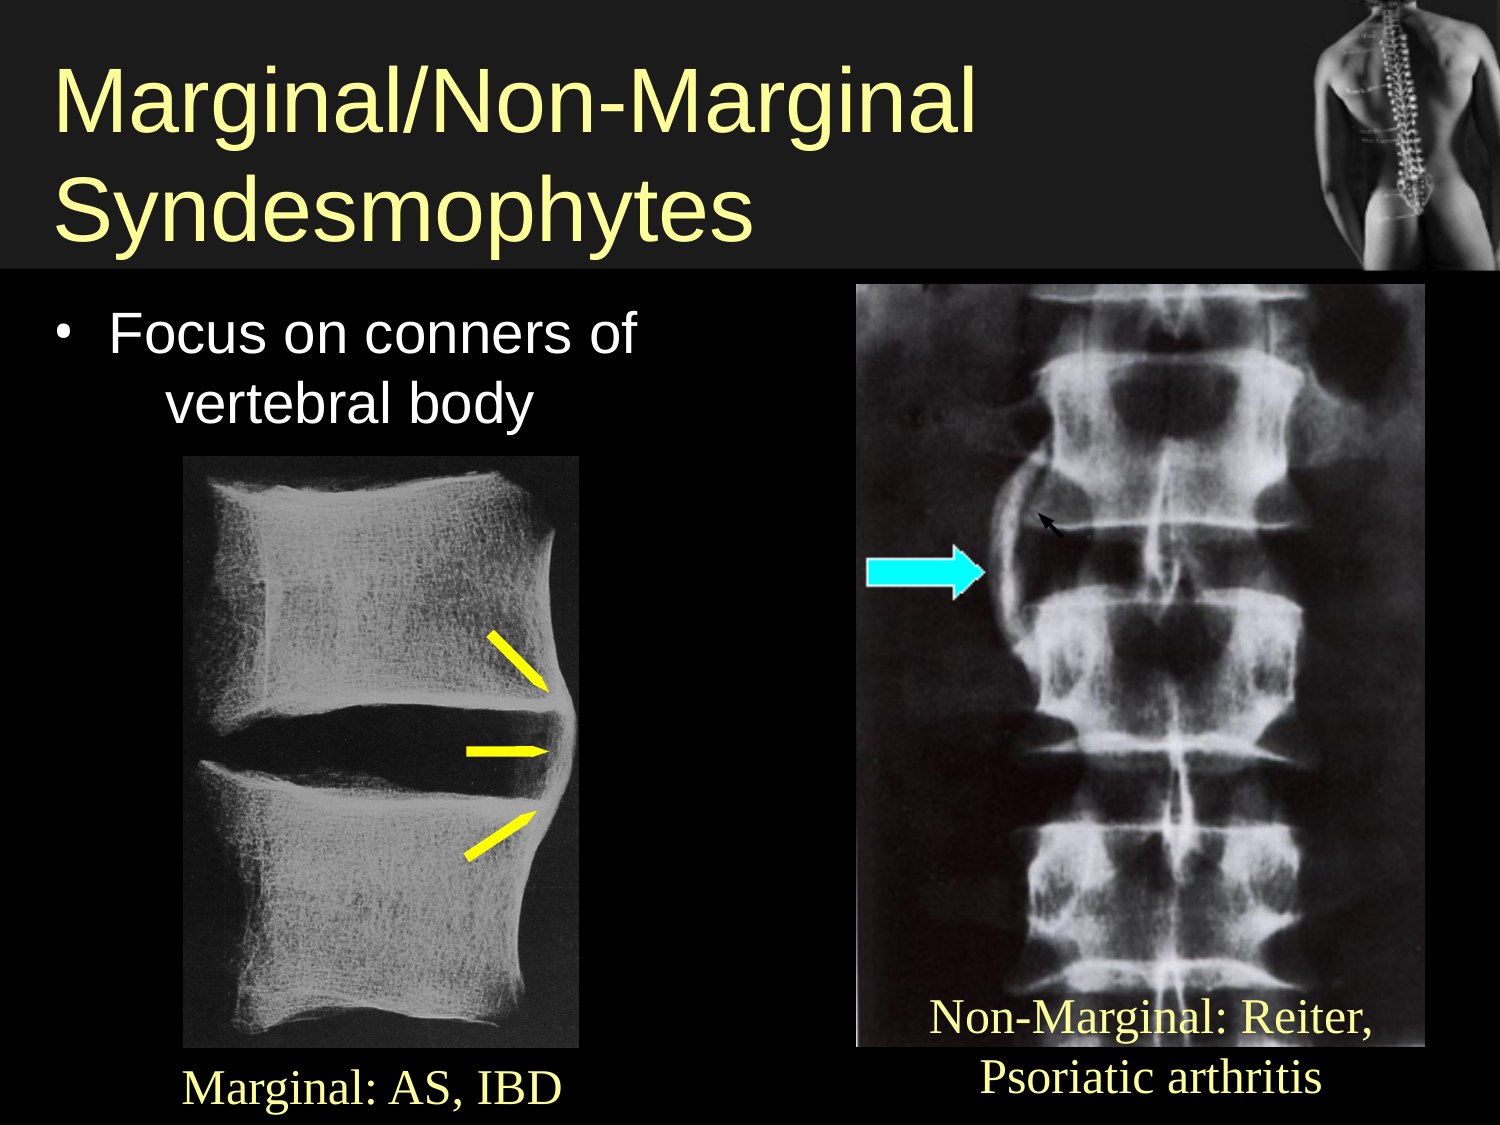

# Marginal/Non-Marginal Syndesmophytes
Focus on conners of vertebral body
Non-Marginal: Reiter, Psoriatic arthritis
Marginal: AS, IBD